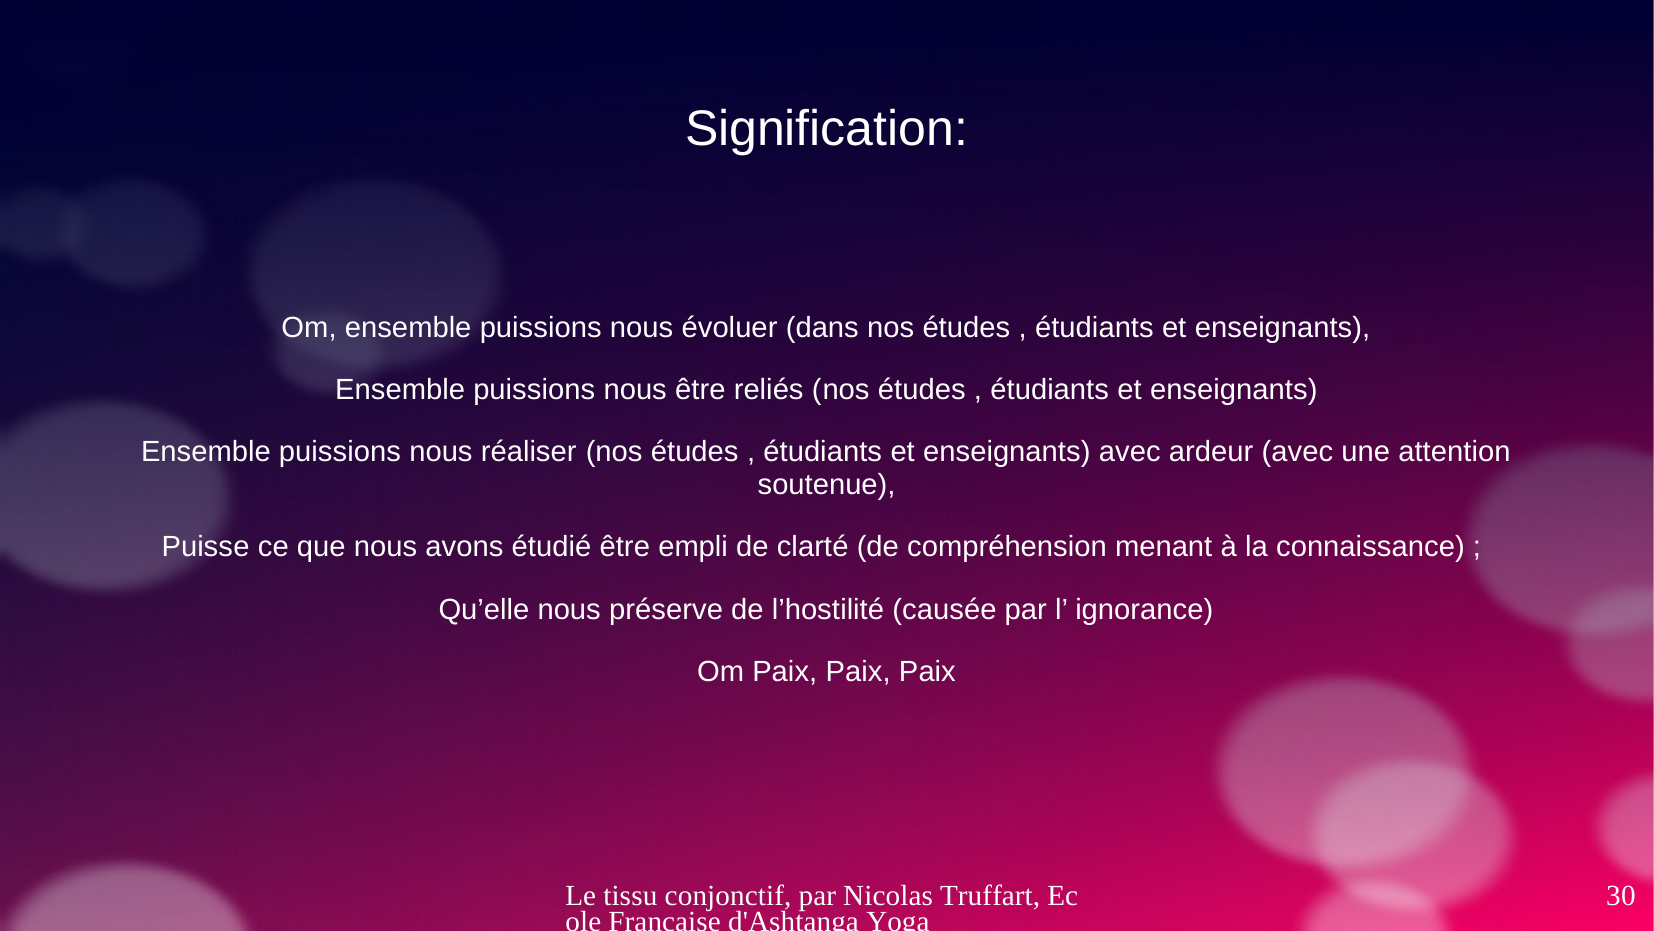

# Signification:
Om, ensemble puissions nous évoluer (dans nos études , étudiants et enseignants),
Ensemble puissions nous être reliés (nos études , étudiants et enseignants)
Ensemble puissions nous réaliser (nos études , étudiants et enseignants) avec ardeur (avec une attention soutenue),
Puisse ce que nous avons étudié être empli de clarté (de compréhension menant à la connaissance) ;
Qu’elle nous préserve de l’hostilité (causée par l’ ignorance)
Om Paix, Paix, Paix
Le tissu conjonctif, par Nicolas Truffart, Ecole Française d'Ashtanga Yoga
30